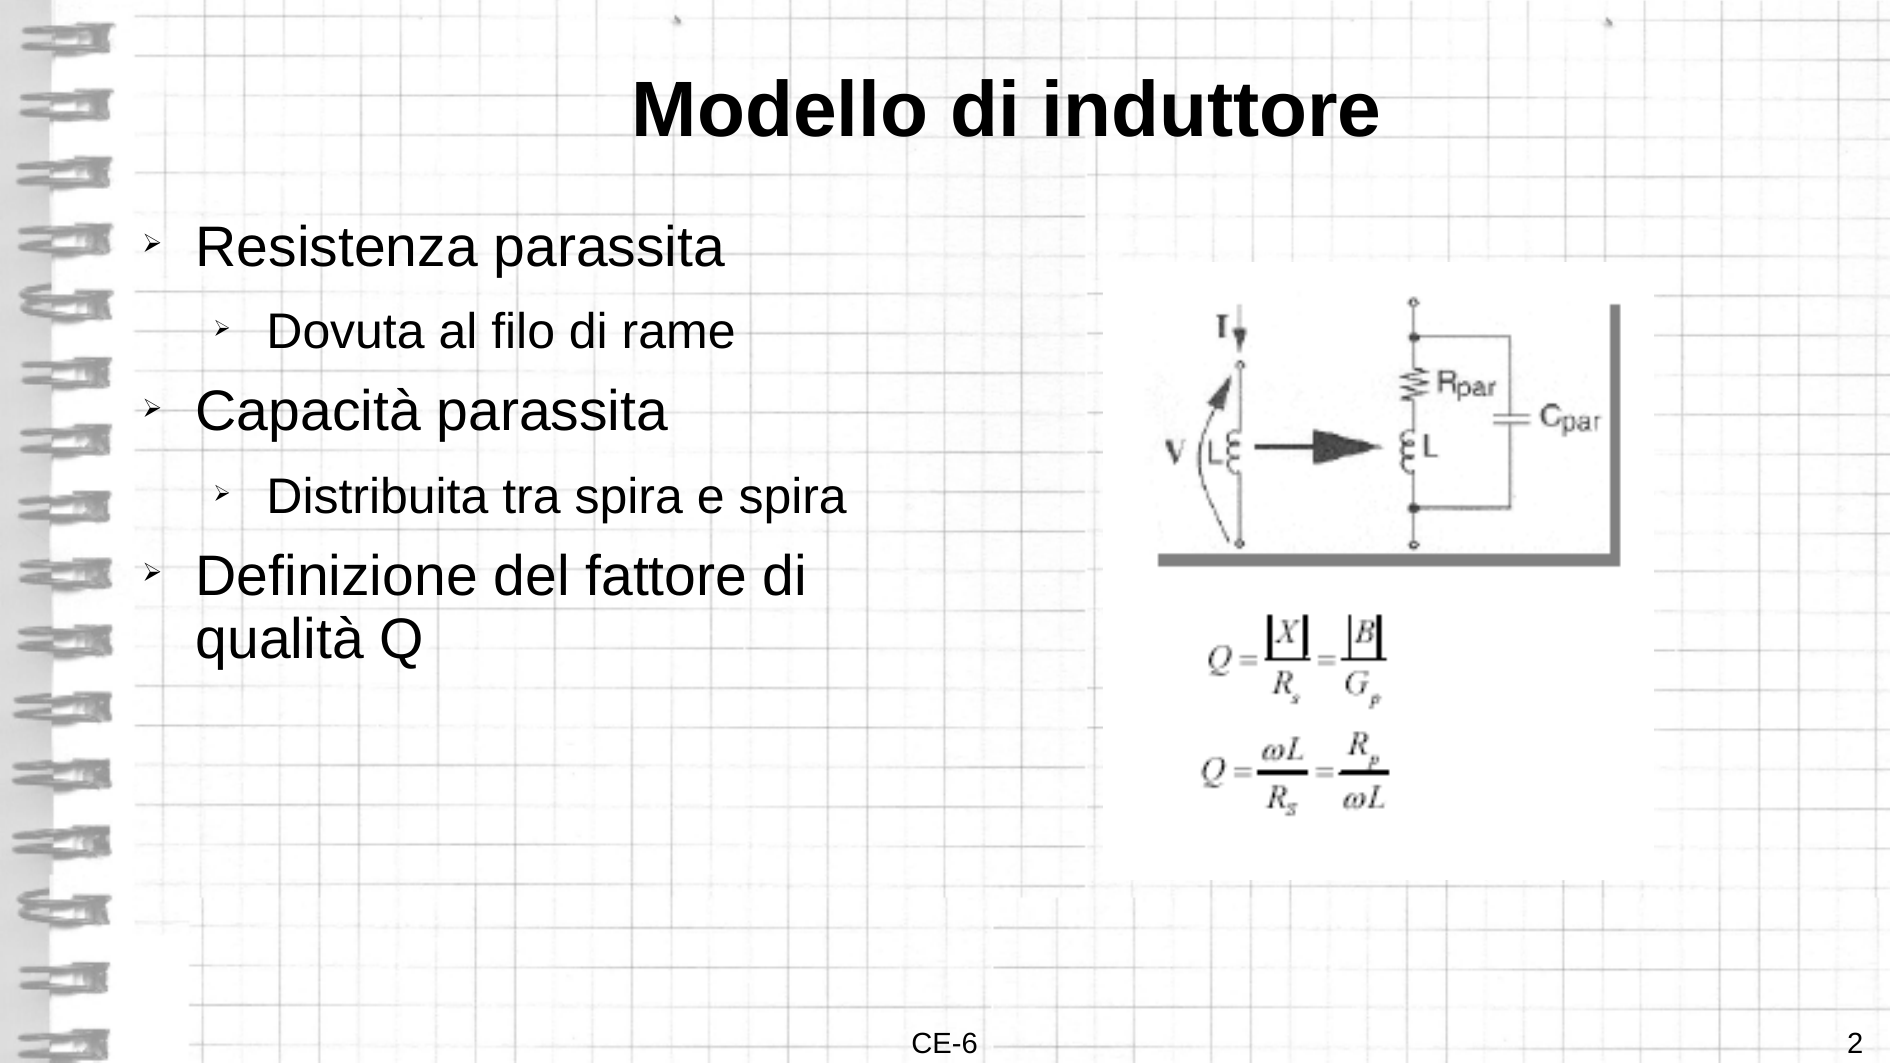

# Modello di induttore
Resistenza parassita
Dovuta al filo di rame
Capacità parassita
Distribuita tra spira e spira
Definizione del fattore di qualità Q
CE-6
2